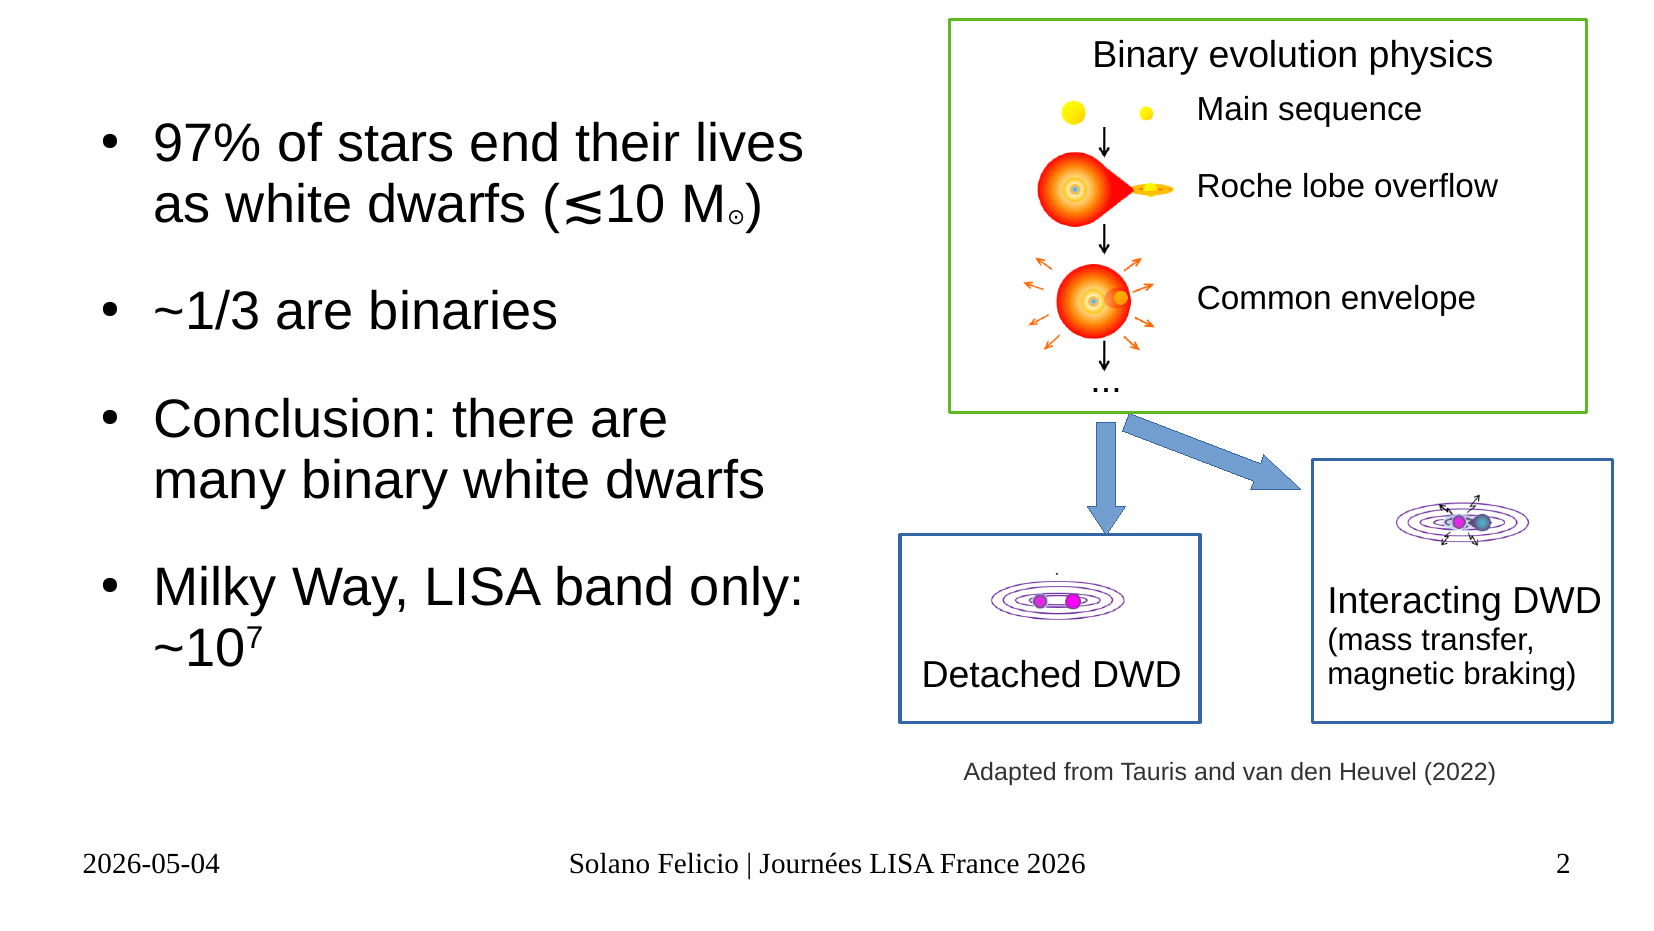

Binary evolution physics
Main sequence
Roche lobe overflow
Common envelope
...
# 97% of stars end their lives as white dwarfs (≲10 M⊙)
~1/3 are binaries
Conclusion: there are many binary white dwarfs
Milky Way, LISA band only: ~107
Interacting DWD
(mass transfer, magnetic braking)
Detached DWD
Adapted from Tauris and van den Heuvel (2022)
2026-05-04
Solano Felicio | Journées LISA France 2026
2